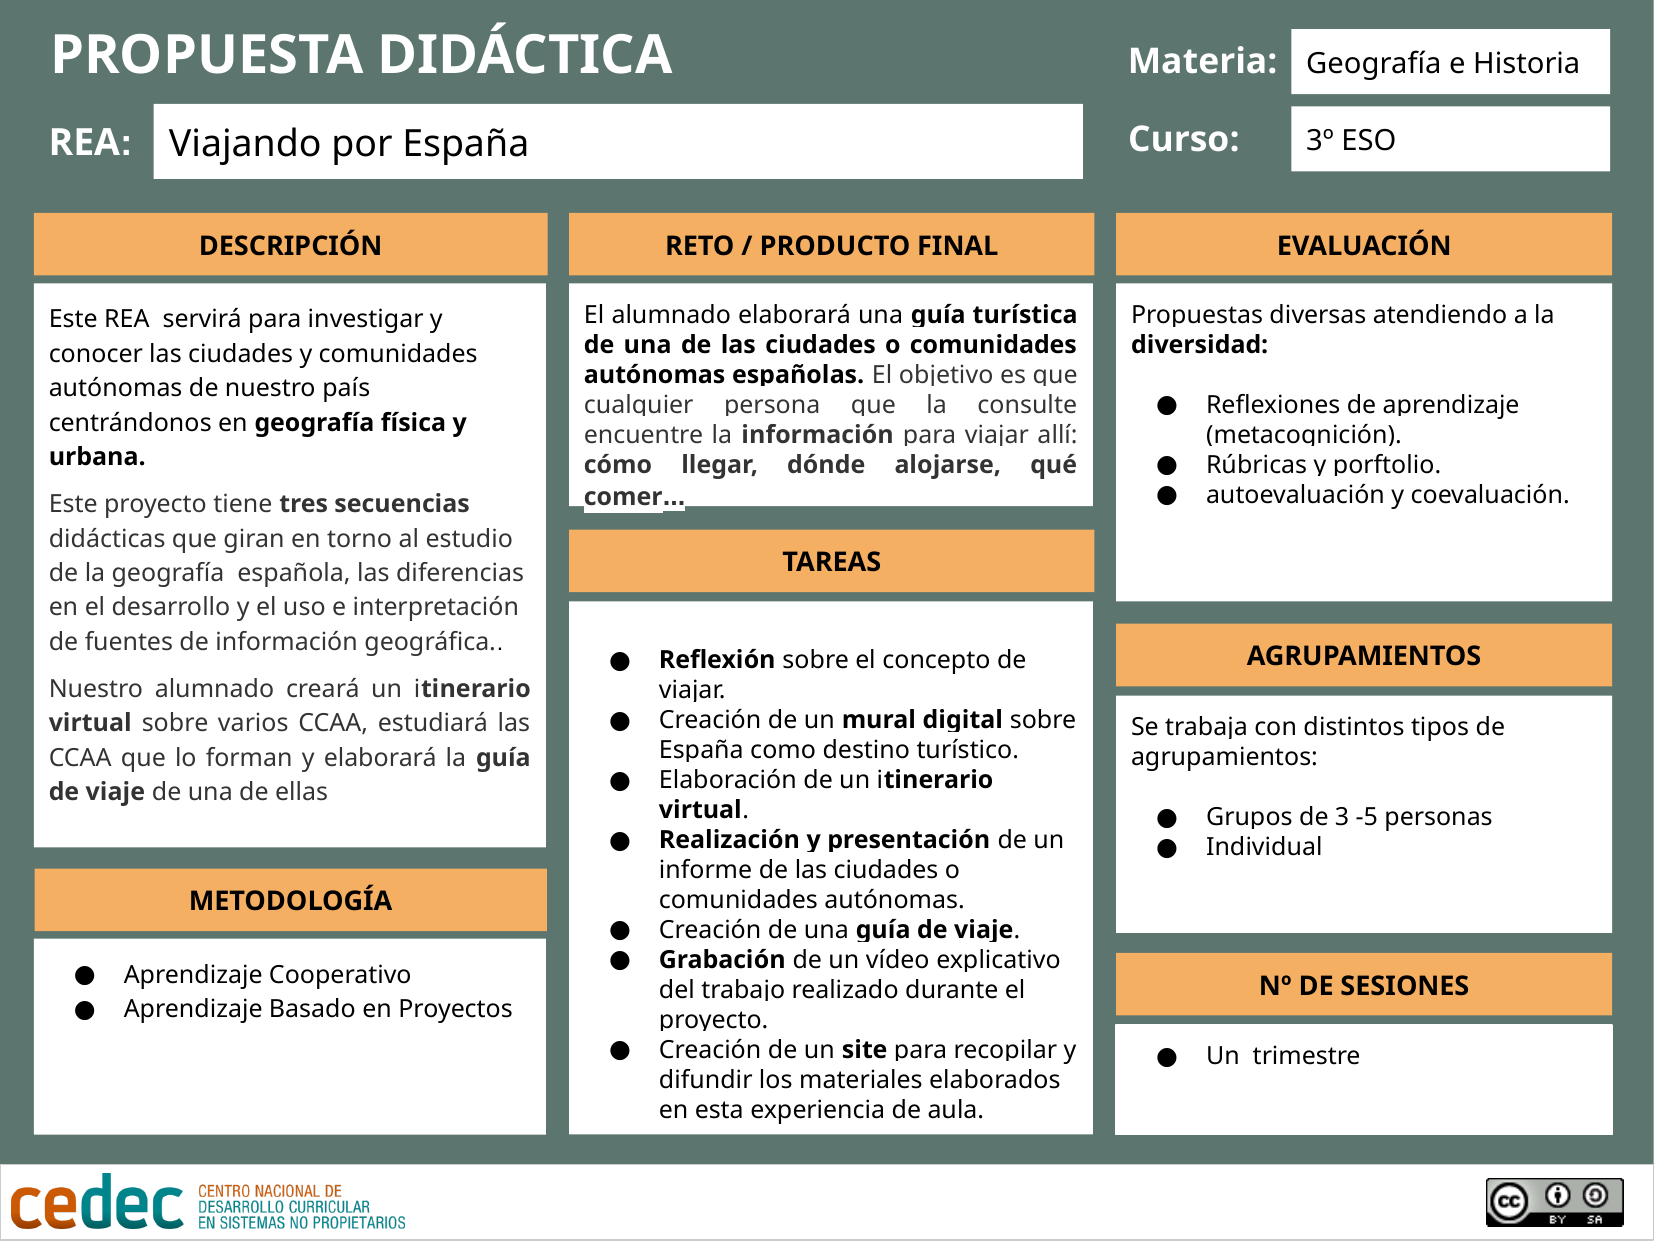

PROPUESTA DIDÁCTICA
Geografía e Historia
Materia:
Viajando por España
3º ESO
Curso:
REA:
DESCRIPCIÓN
RETO / PRODUCTO FINAL
EVALUACIÓN
Este REA servirá para investigar y conocer las ciudades y comunidades autónomas de nuestro país centrándonos en geografía física y urbana.
Este proyecto tiene tres secuencias didácticas que giran en torno al estudio de la geografía española, las diferencias en el desarrollo y el uso e interpretación de fuentes de información geográfica..
Nuestro alumnado creará un itinerario virtual sobre varios CCAA, estudiará las CCAA que lo forman y elaborará la guía de viaje de una de ellas
El alumnado elaborará una guía turística de una de las ciudades o comunidades autónomas españolas. El objetivo es que cualquier persona que la consulte encuentre la información para viajar allí: cómo llegar, dónde alojarse, qué comer...
Propuestas diversas atendiendo a la diversidad:
Reflexiones de aprendizaje (metacognición).
Rúbricas y porftolio.
autoevaluación y coevaluación.
TAREAS
Reflexión sobre el concepto de viajar.
Creación de un mural digital sobre España como destino turístico.
Elaboración de un itinerario virtual.
Realización y presentación de un informe de las ciudades o comunidades autónomas.
Creación de una guía de viaje.
Grabación de un vídeo explicativo del trabajo realizado durante el proyecto.
Creación de un site para recopilar y difundir los materiales elaborados en esta experiencia de aula.
AGRUPAMIENTOS
Se trabaja con distintos tipos de agrupamientos:
Grupos de 3 -5 personas
Individual
METODOLOGÍA
Aprendizaje Cooperativo
Aprendizaje Basado en Proyectos
Nº DE SESIONES
Un trimestre